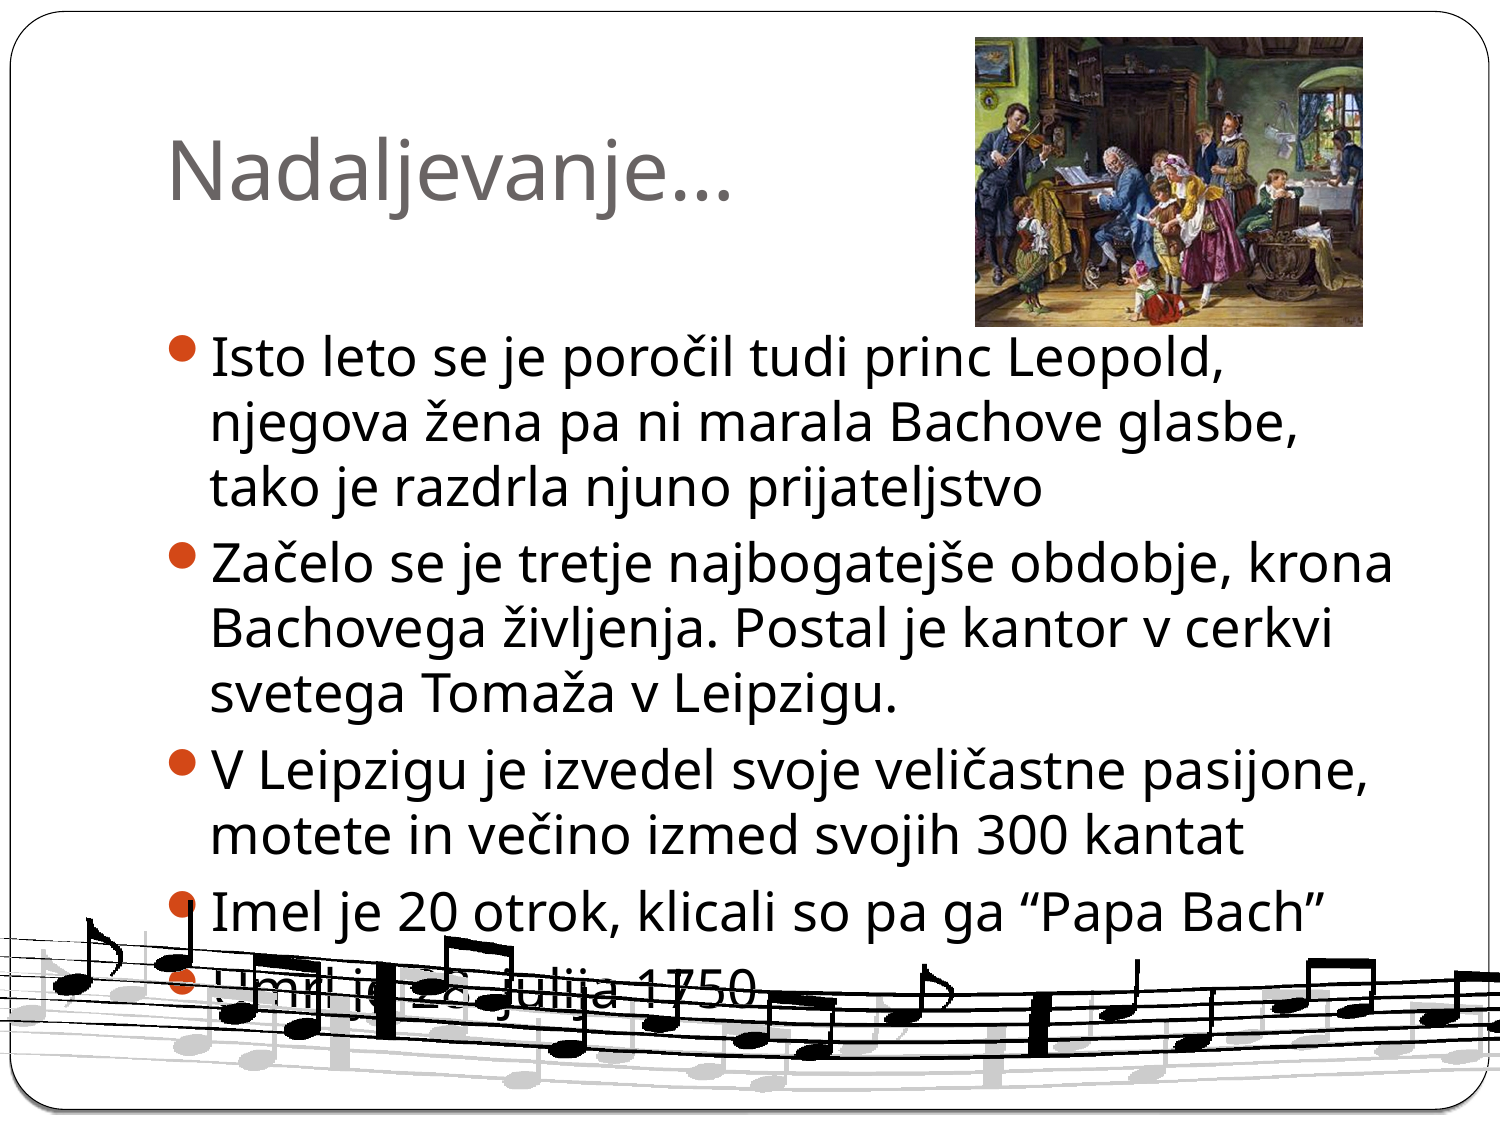

# Nadaljevanje…
Isto leto se je poročil tudi princ Leopold, njegova žena pa ni marala Bachove glasbe, tako je razdrla njuno prijateljstvo
Začelo se je tretje najbogatejše obdobje, krona Bachovega življenja. Postal je kantor v cerkvi svetega Tomaža v Leipzigu.
V Leipzigu je izvedel svoje veličastne pasijone, motete in večino izmed svojih 300 kantat
Imel je 20 otrok, klicali so pa ga “Papa Bach”
Umrl je 28. julija 1750